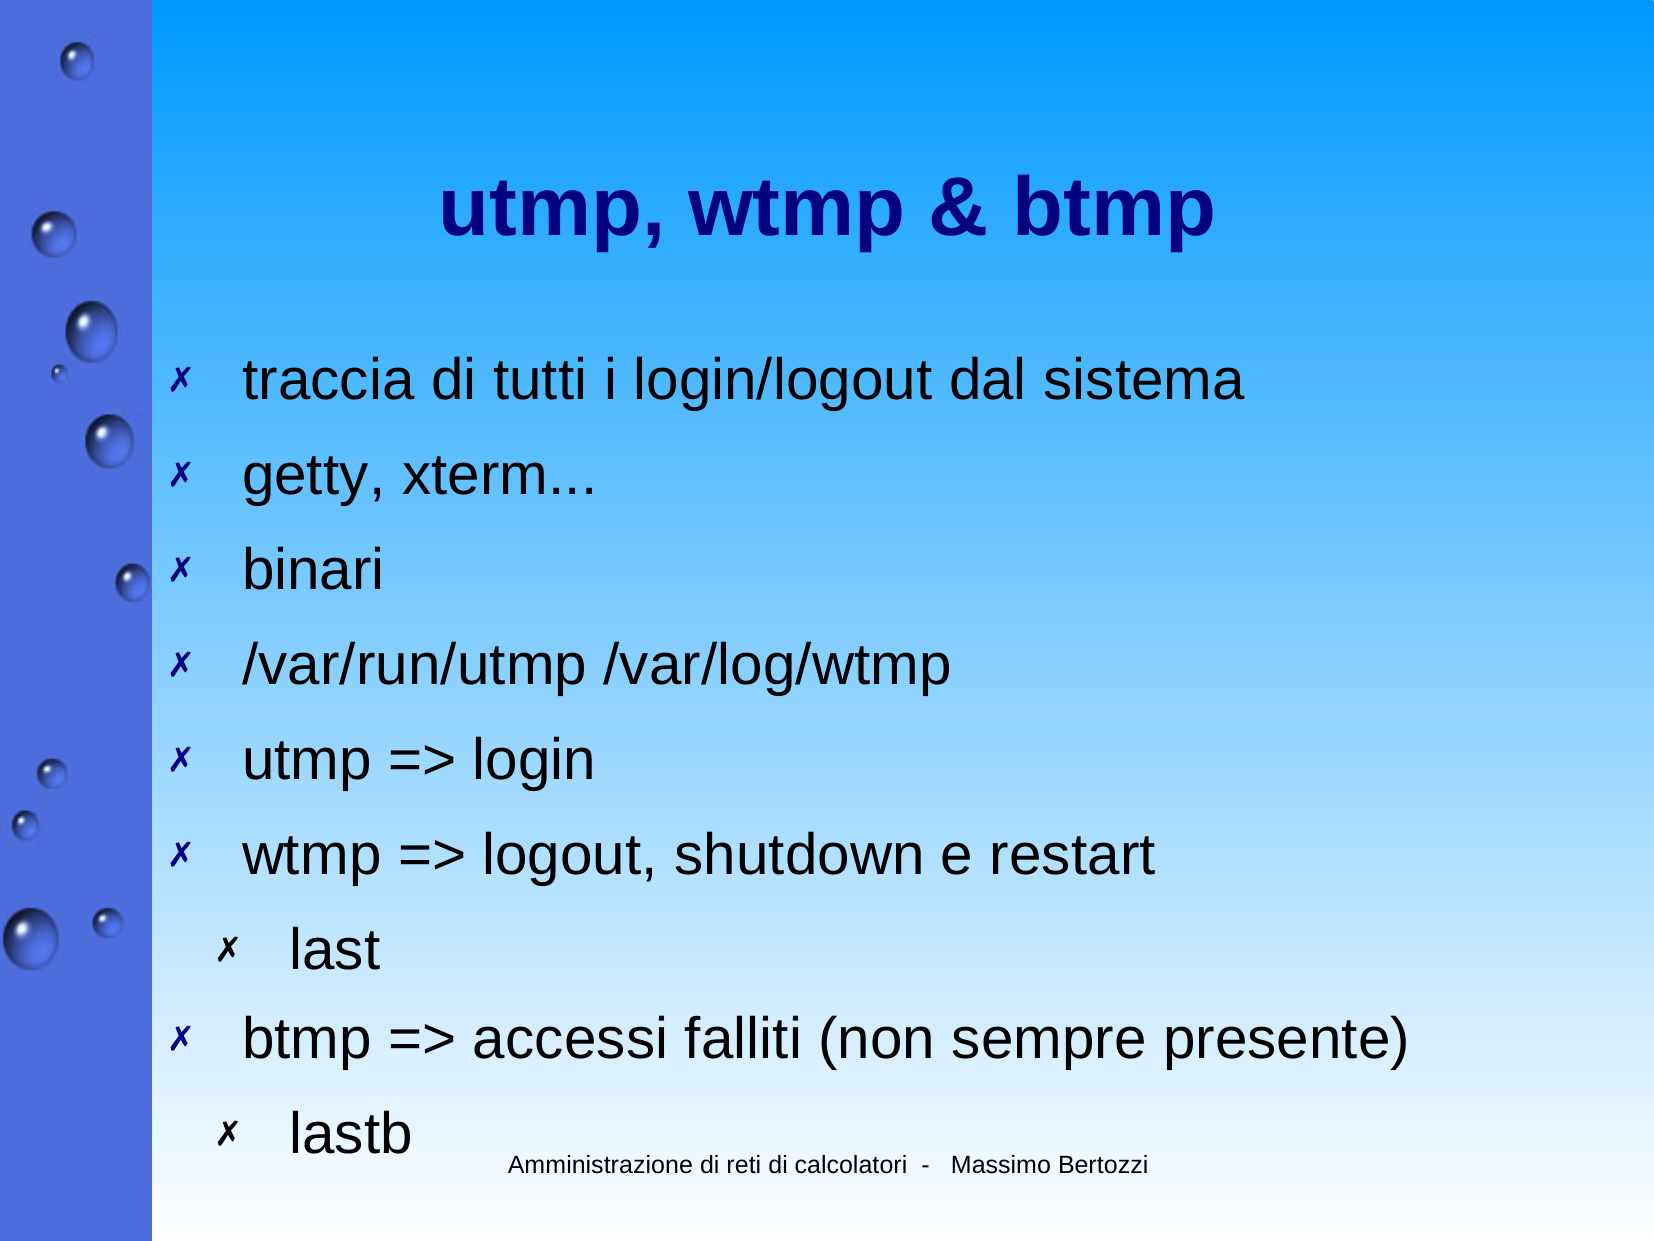

# utmp, wtmp & btmp
traccia di tutti i login/logout dal sistema
getty, xterm...
binari
/var/run/utmp /var/log/wtmp
utmp => login
wtmp => logout, shutdown e restart
last
btmp => accessi falliti (non sempre presente)
lastb